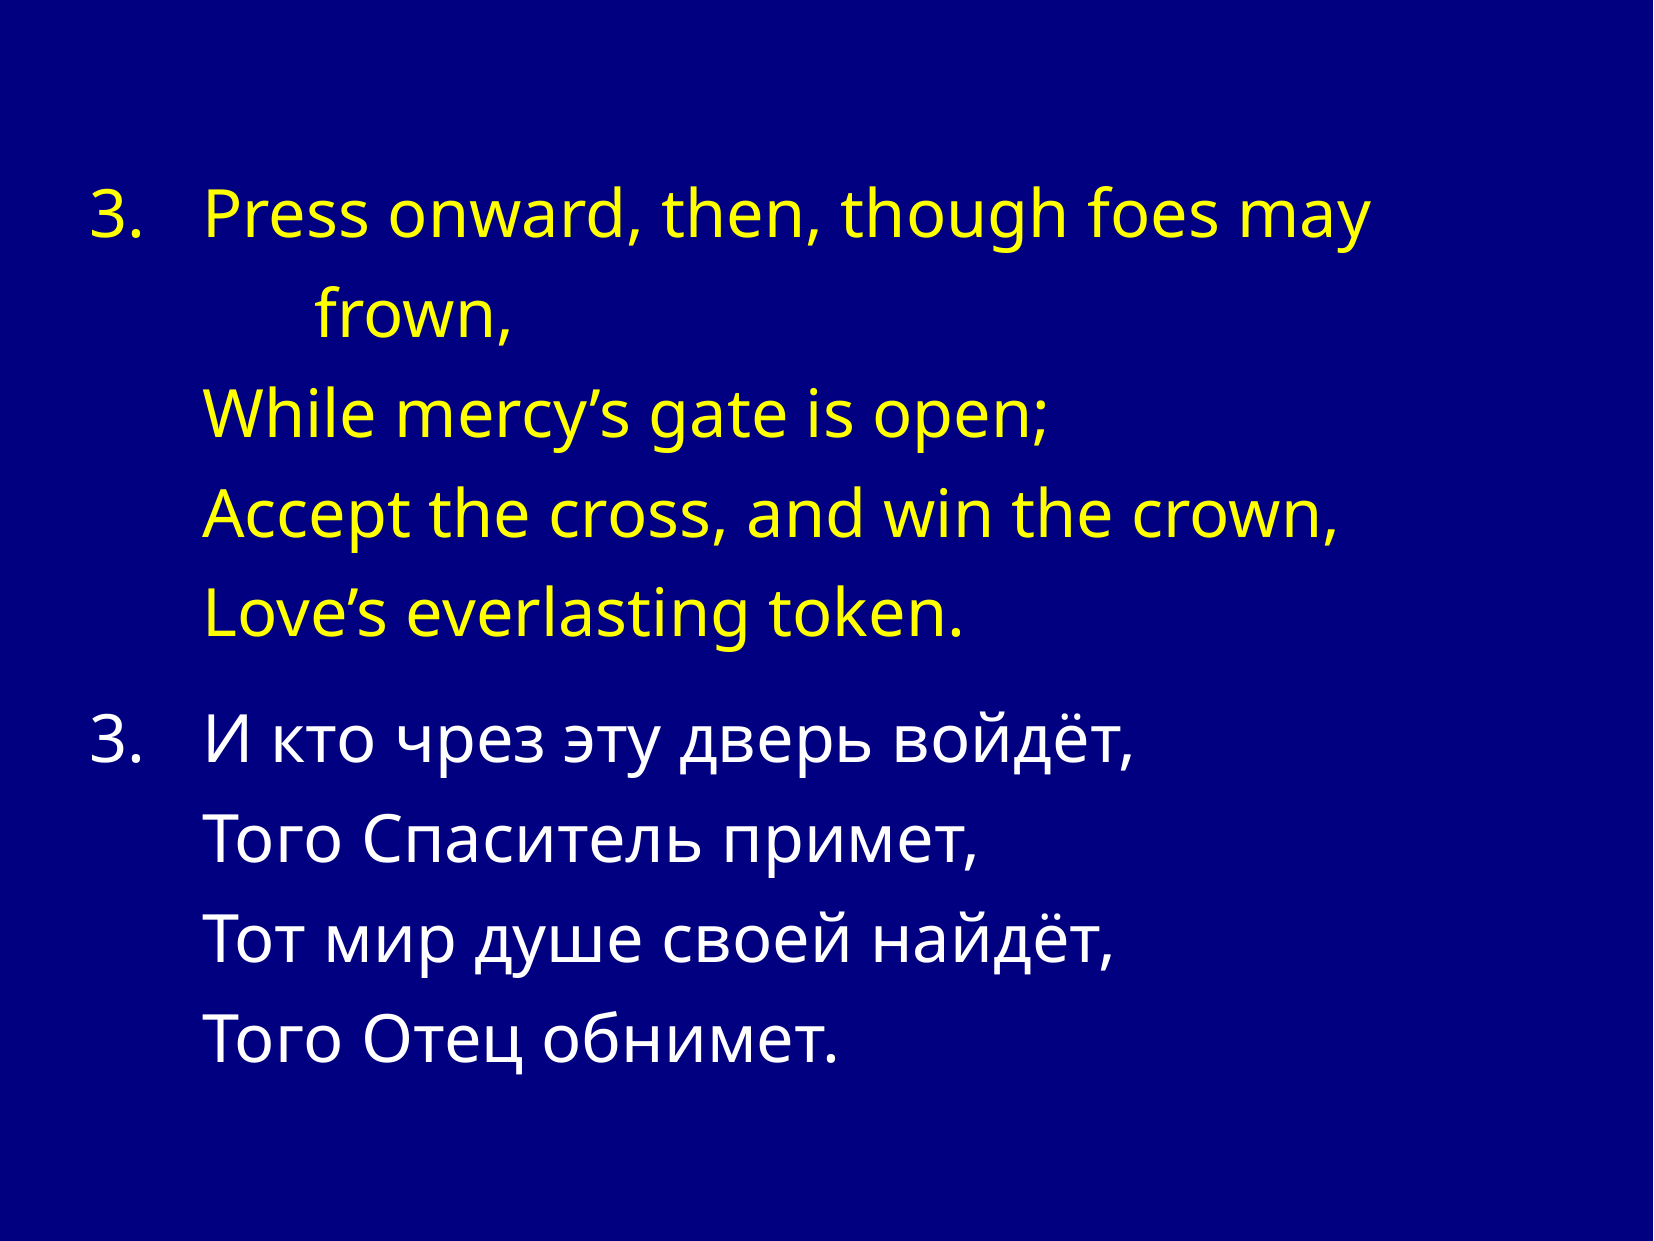

3.	Press onward, then, though foes may
		frown,
	While mercy’s gate is open;
	Accept the cross, and win the crown,
	Love’s everlasting token.
3.	И кто чрез эту дверь войдёт,
	Того Спаситель примет,
	Тот мир душе своей найдёт,
	Того Отец обнимет.